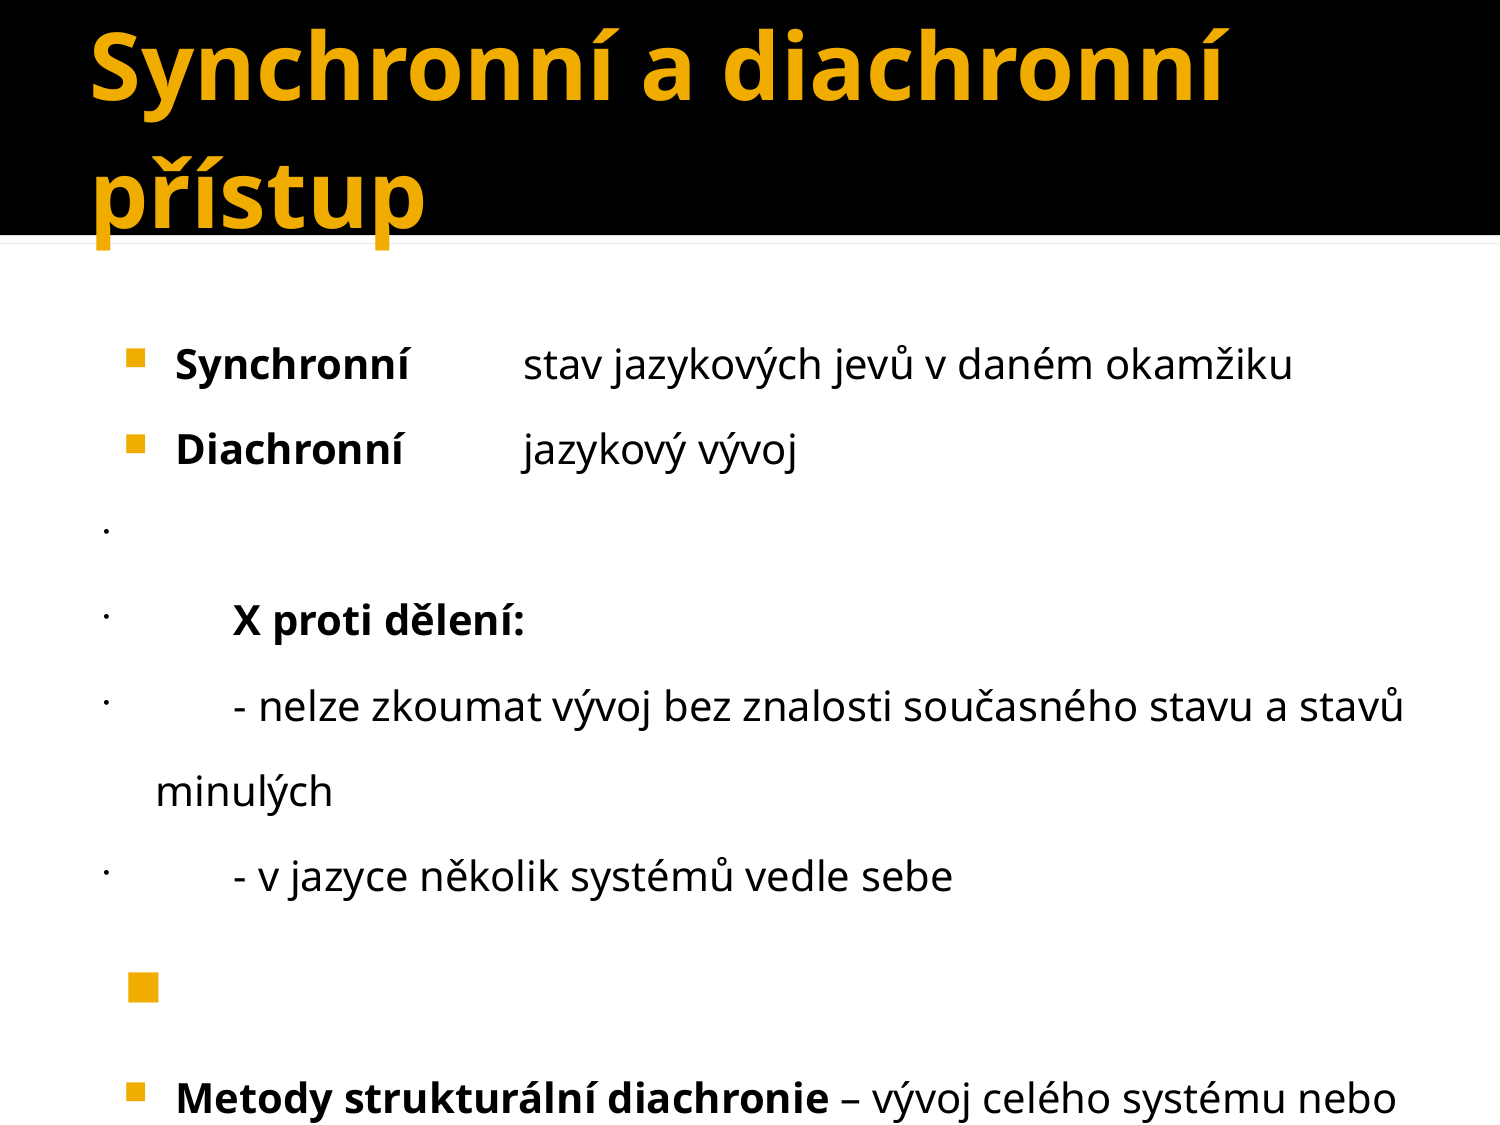

# Synchronní a diachronní přístup
Synchronní		stav jazykových jevů v daném okamžiku
Diachronní 		jazykový vývoj
	X proti dělení:
	- nelze zkoumat vývoj bez znalosti současného stavu a stavů minulých
	- v jazyce několik systémů vedle sebe
Metody strukturální diachronie – vývoj celého systému nebo některé jeho části